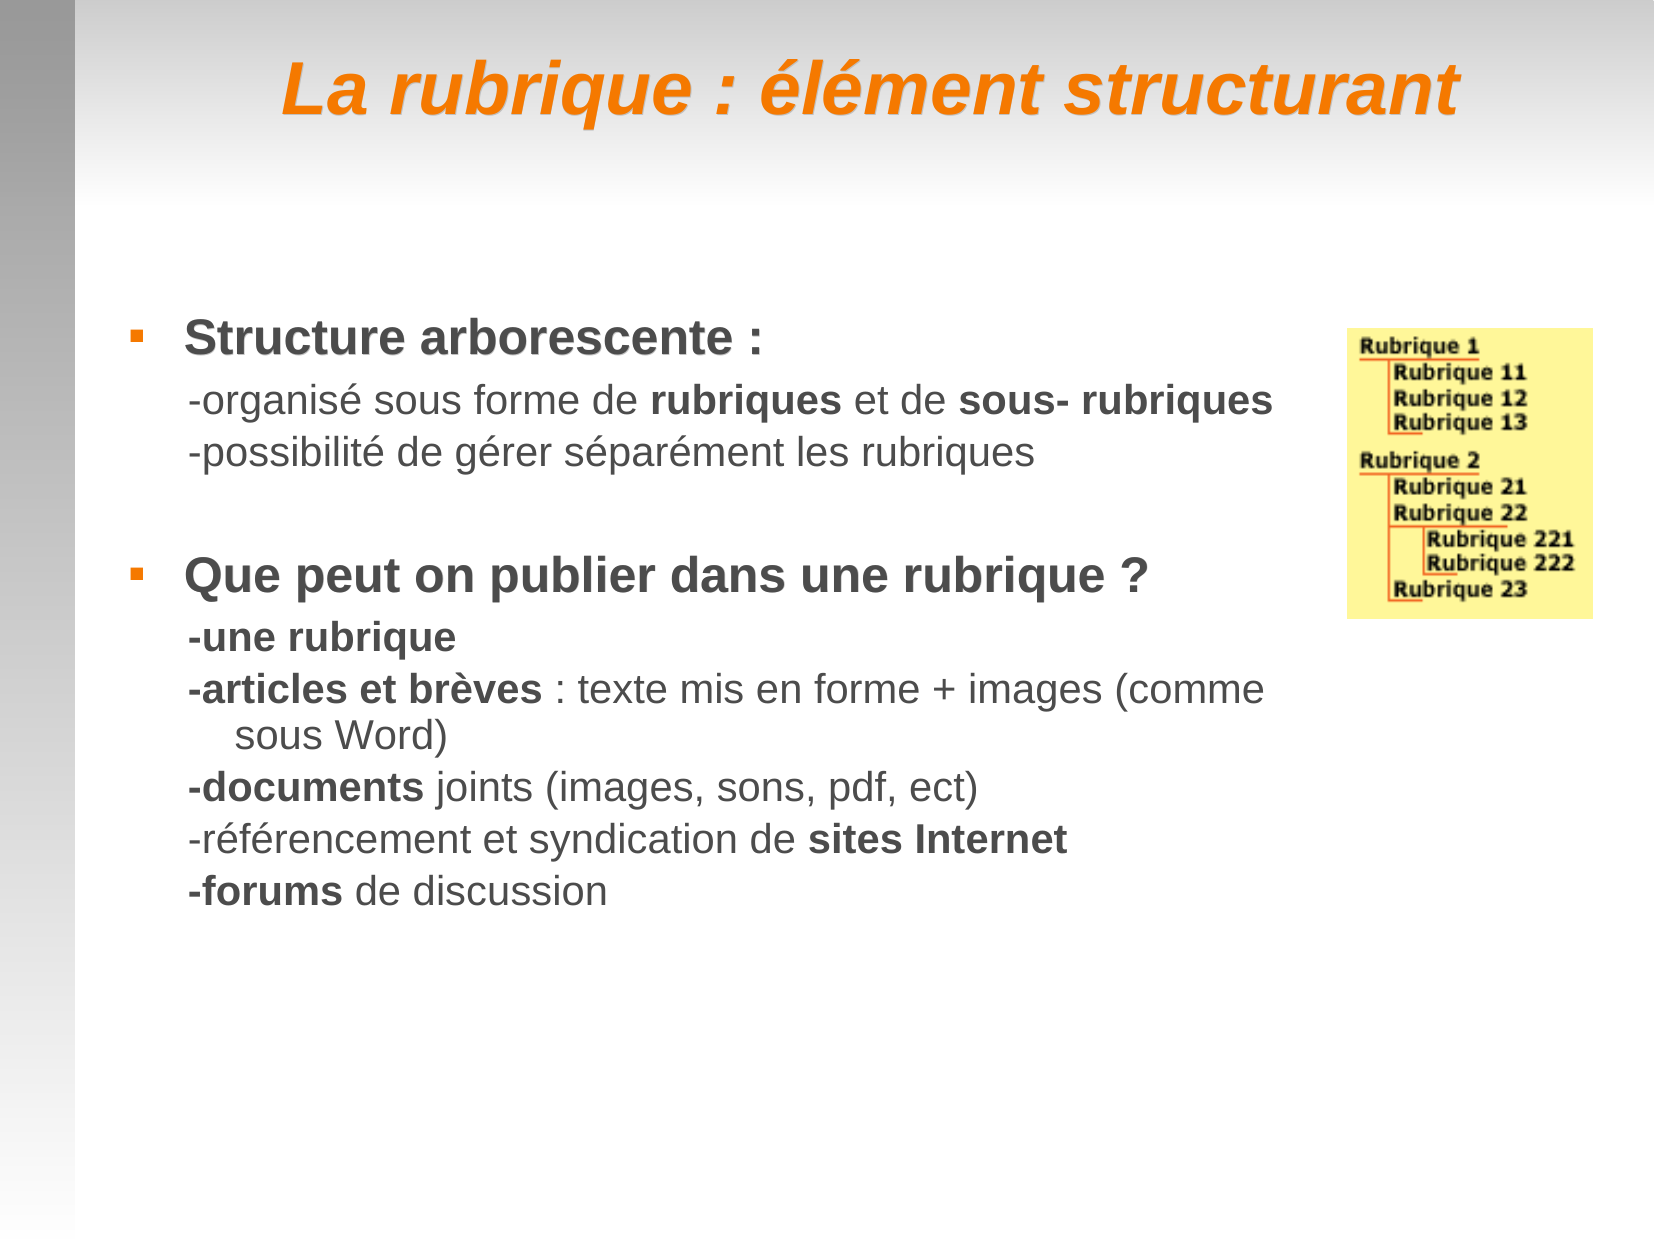

La rubrique : élément structurant
# Structure arborescente :
-organisé sous forme de rubriques et de sous- rubriques
-possibilité de gérer séparément les rubriques
Que peut on publier dans une rubrique ?
-une rubrique
-articles et brèves : texte mis en forme + images (comme sous Word)
-documents joints (images, sons, pdf, ect)
-référencement et syndication de sites Internet
-forums de discussion